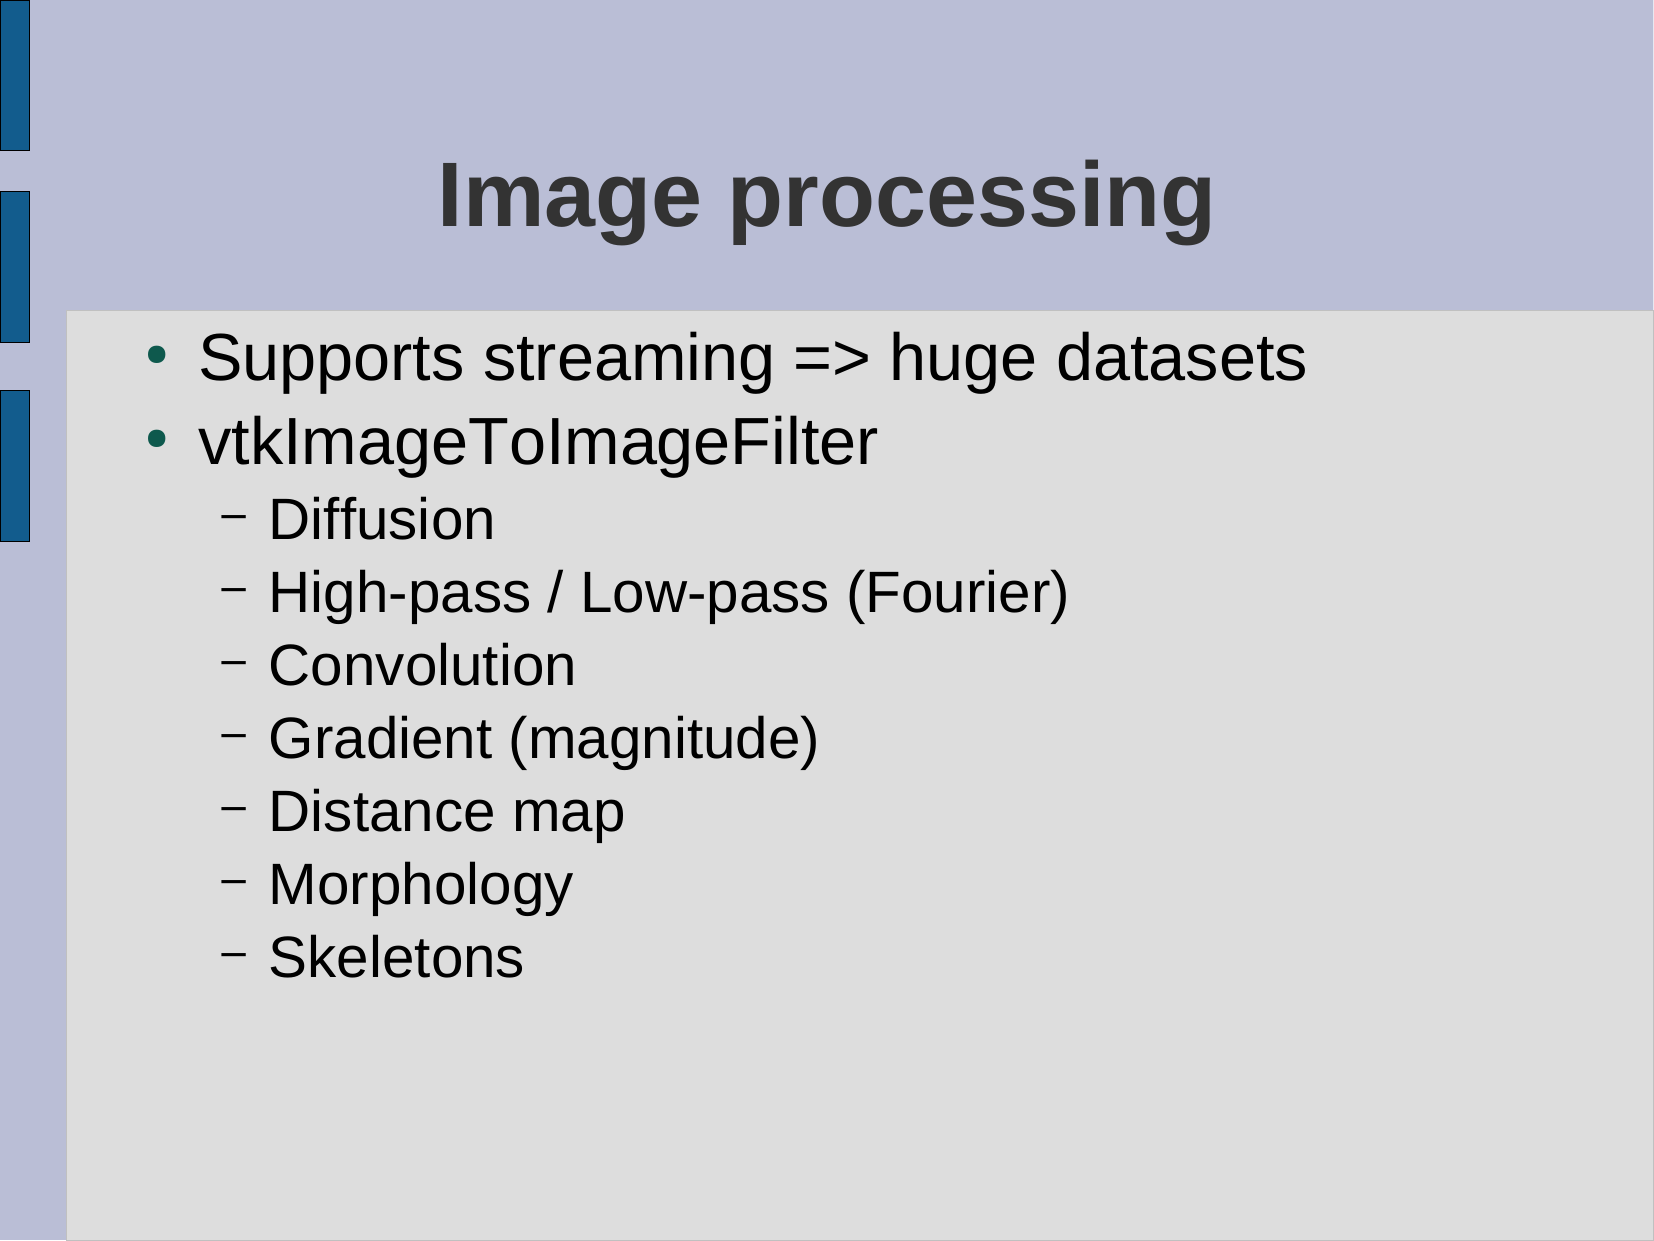

# Image processing
Supports streaming => huge datasets
vtkImageToImageFilter
Diffusion
High-pass / Low-pass (Fourier)
Convolution
Gradient (magnitude)
Distance map
Morphology
Skeletons